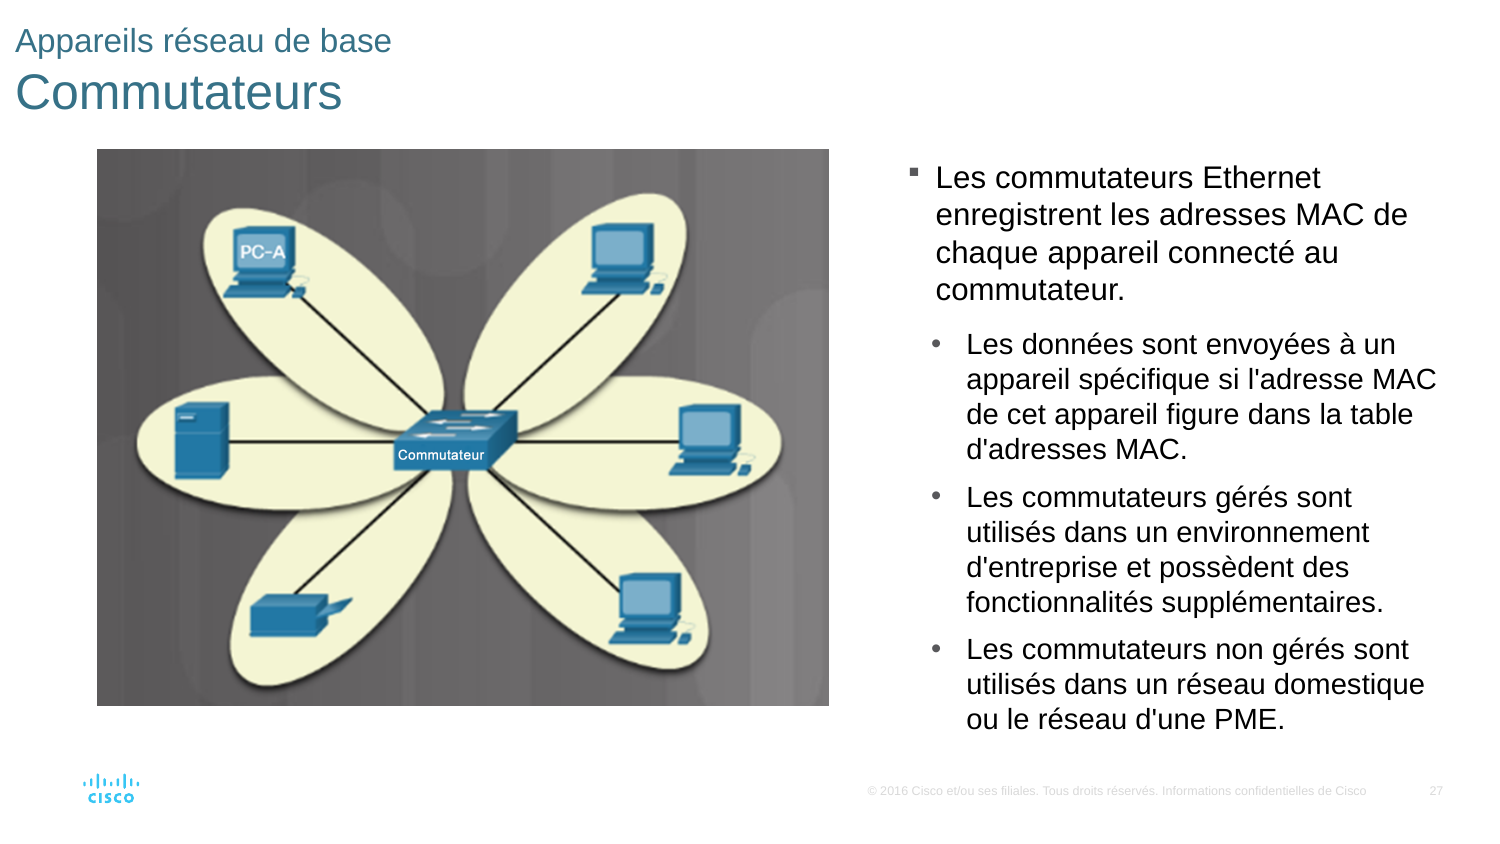

Appareils réseau de base
Commutateurs
# Les commutateurs Ethernet enregistrent les adresses MAC de chaque appareil connecté au commutateur.
Les données sont envoyées à un appareil spécifique si l'adresse MAC de cet appareil figure dans la table d'adresses MAC.
Les commutateurs gérés sont utilisés dans un environnement d'entreprise et possèdent des fonctionnalités supplémentaires.
Les commutateurs non gérés sont utilisés dans un réseau domestique ou le réseau d'une PME.